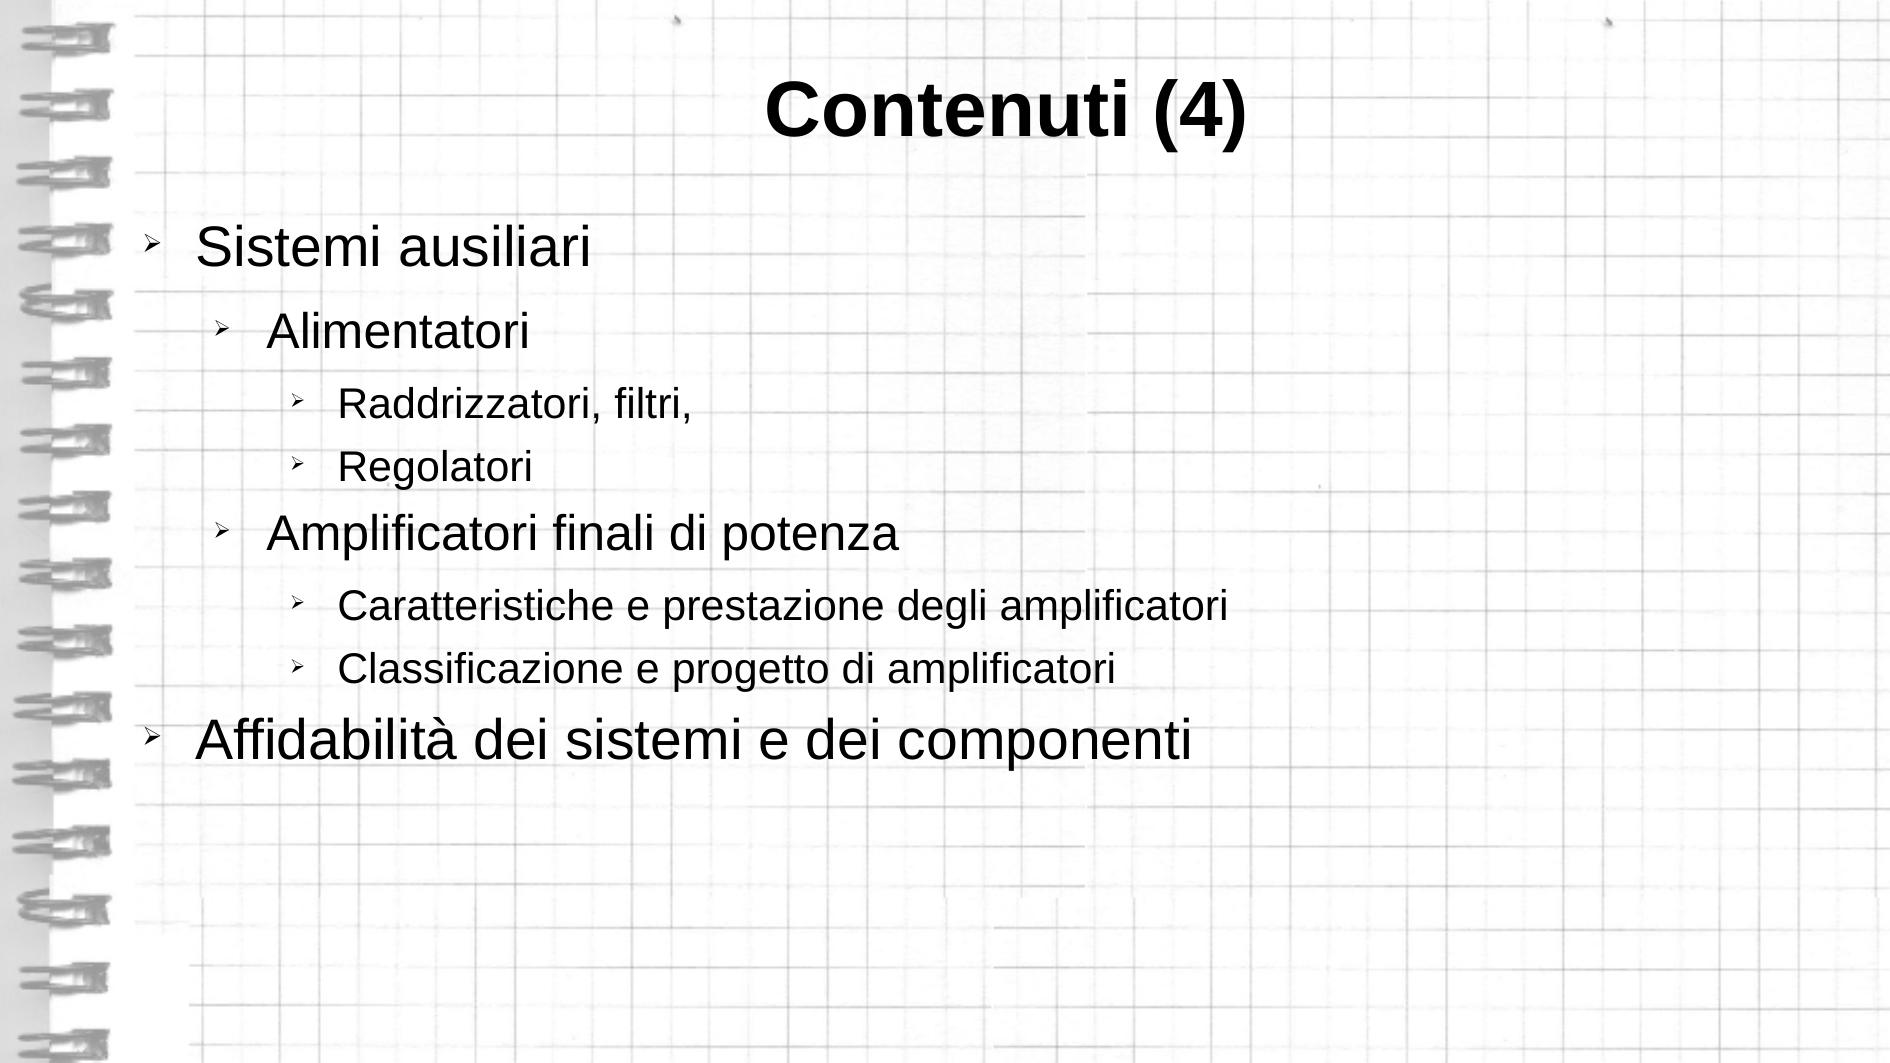

# Contenuti (4)
Sistemi ausiliari
Alimentatori
Raddrizzatori, filtri,
Regolatori
Amplificatori finali di potenza
Caratteristiche e prestazione degli amplificatori
Classificazione e progetto di amplificatori
Affidabilità dei sistemi e dei componenti